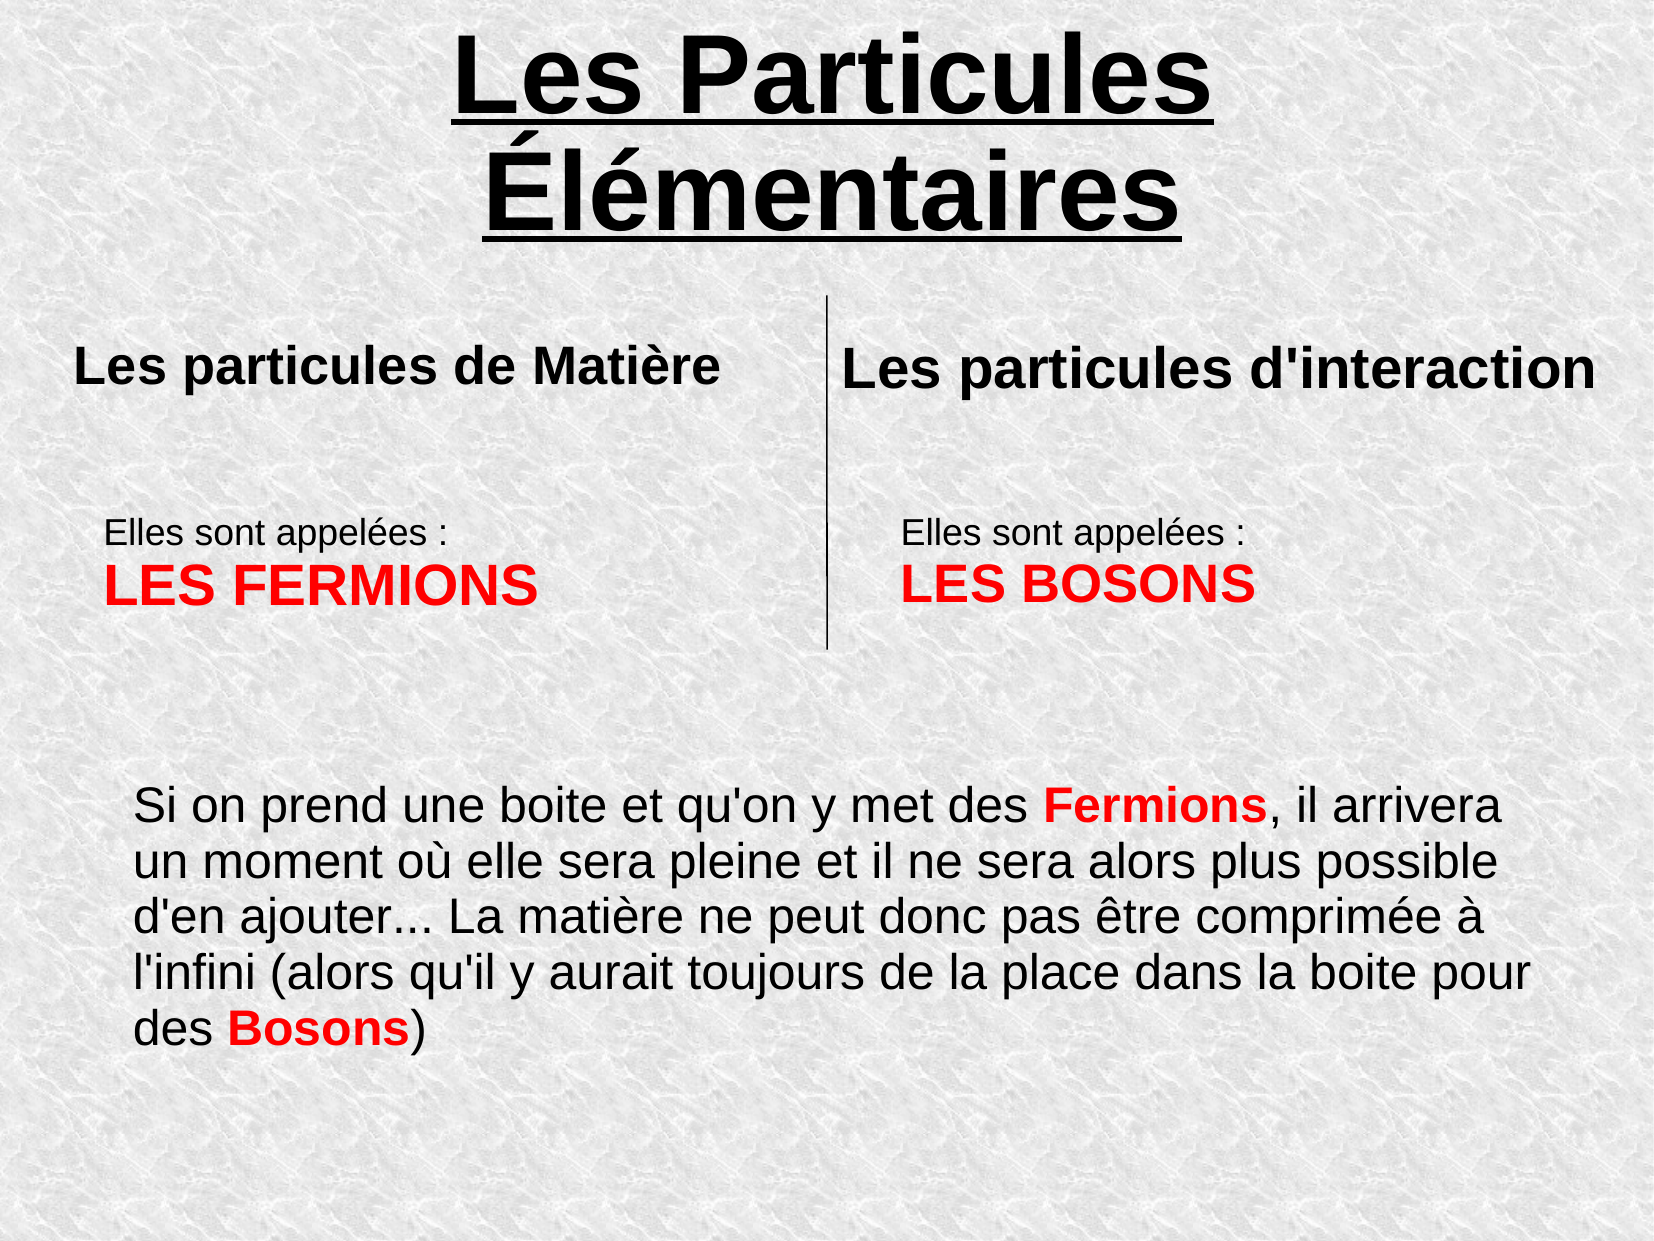

# Les Particules Élémentaires
Les particules de Matière
Les particules d'interaction
Elles sont appelées :
LES FERMIONS
Elles sont appelées :
LES BOSONS
Si on prend une boite et qu'on y met des Fermions, il arrivera un moment où elle sera pleine et il ne sera alors plus possible d'en ajouter... La matière ne peut donc pas être comprimée à l'infini (alors qu'il y aurait toujours de la place dans la boite pour des Bosons)